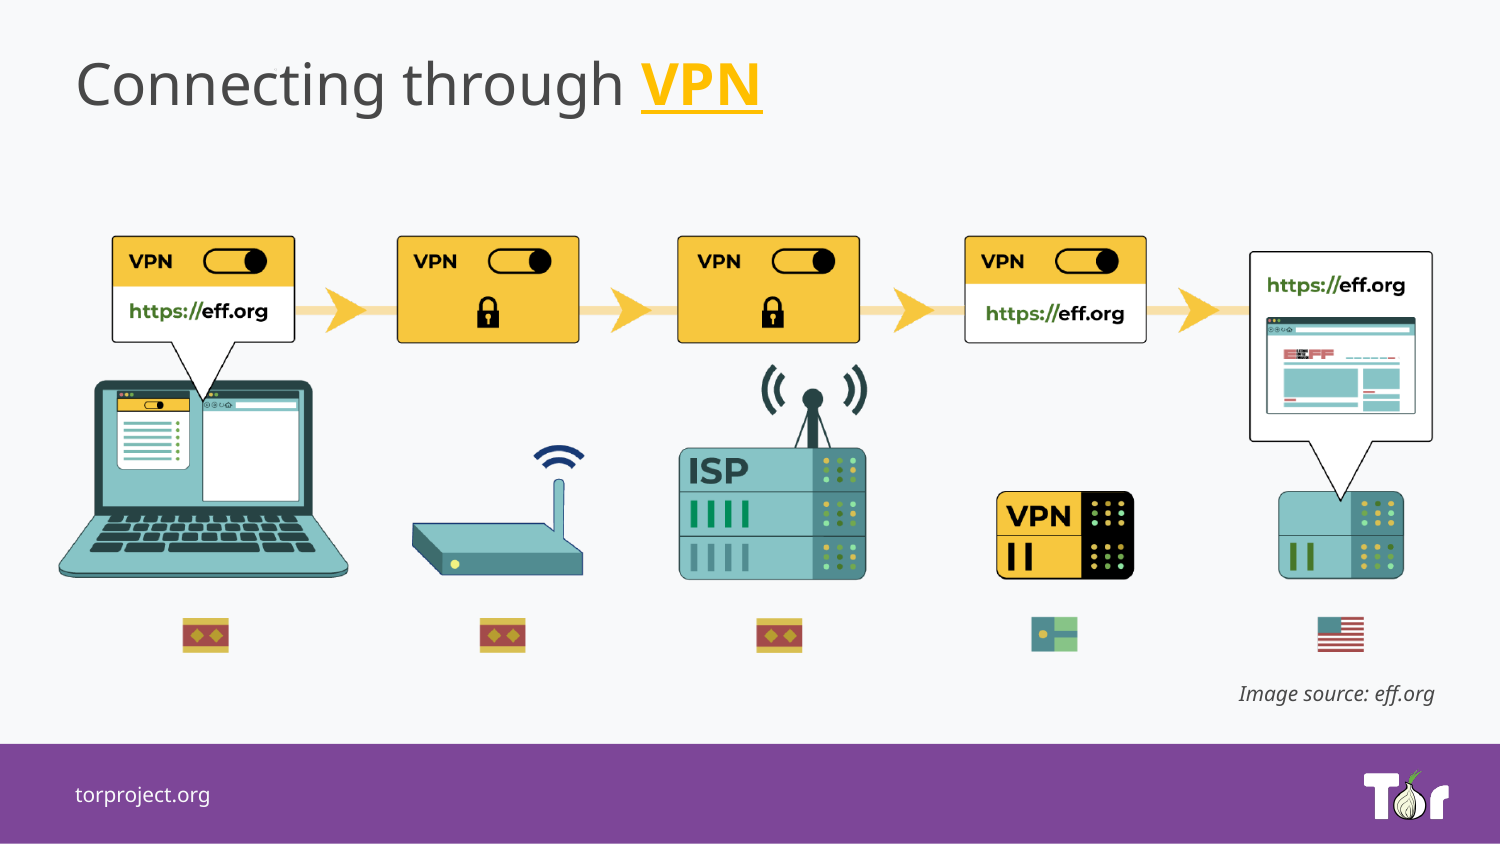

# Connecting through VPN
Image source: eff.org